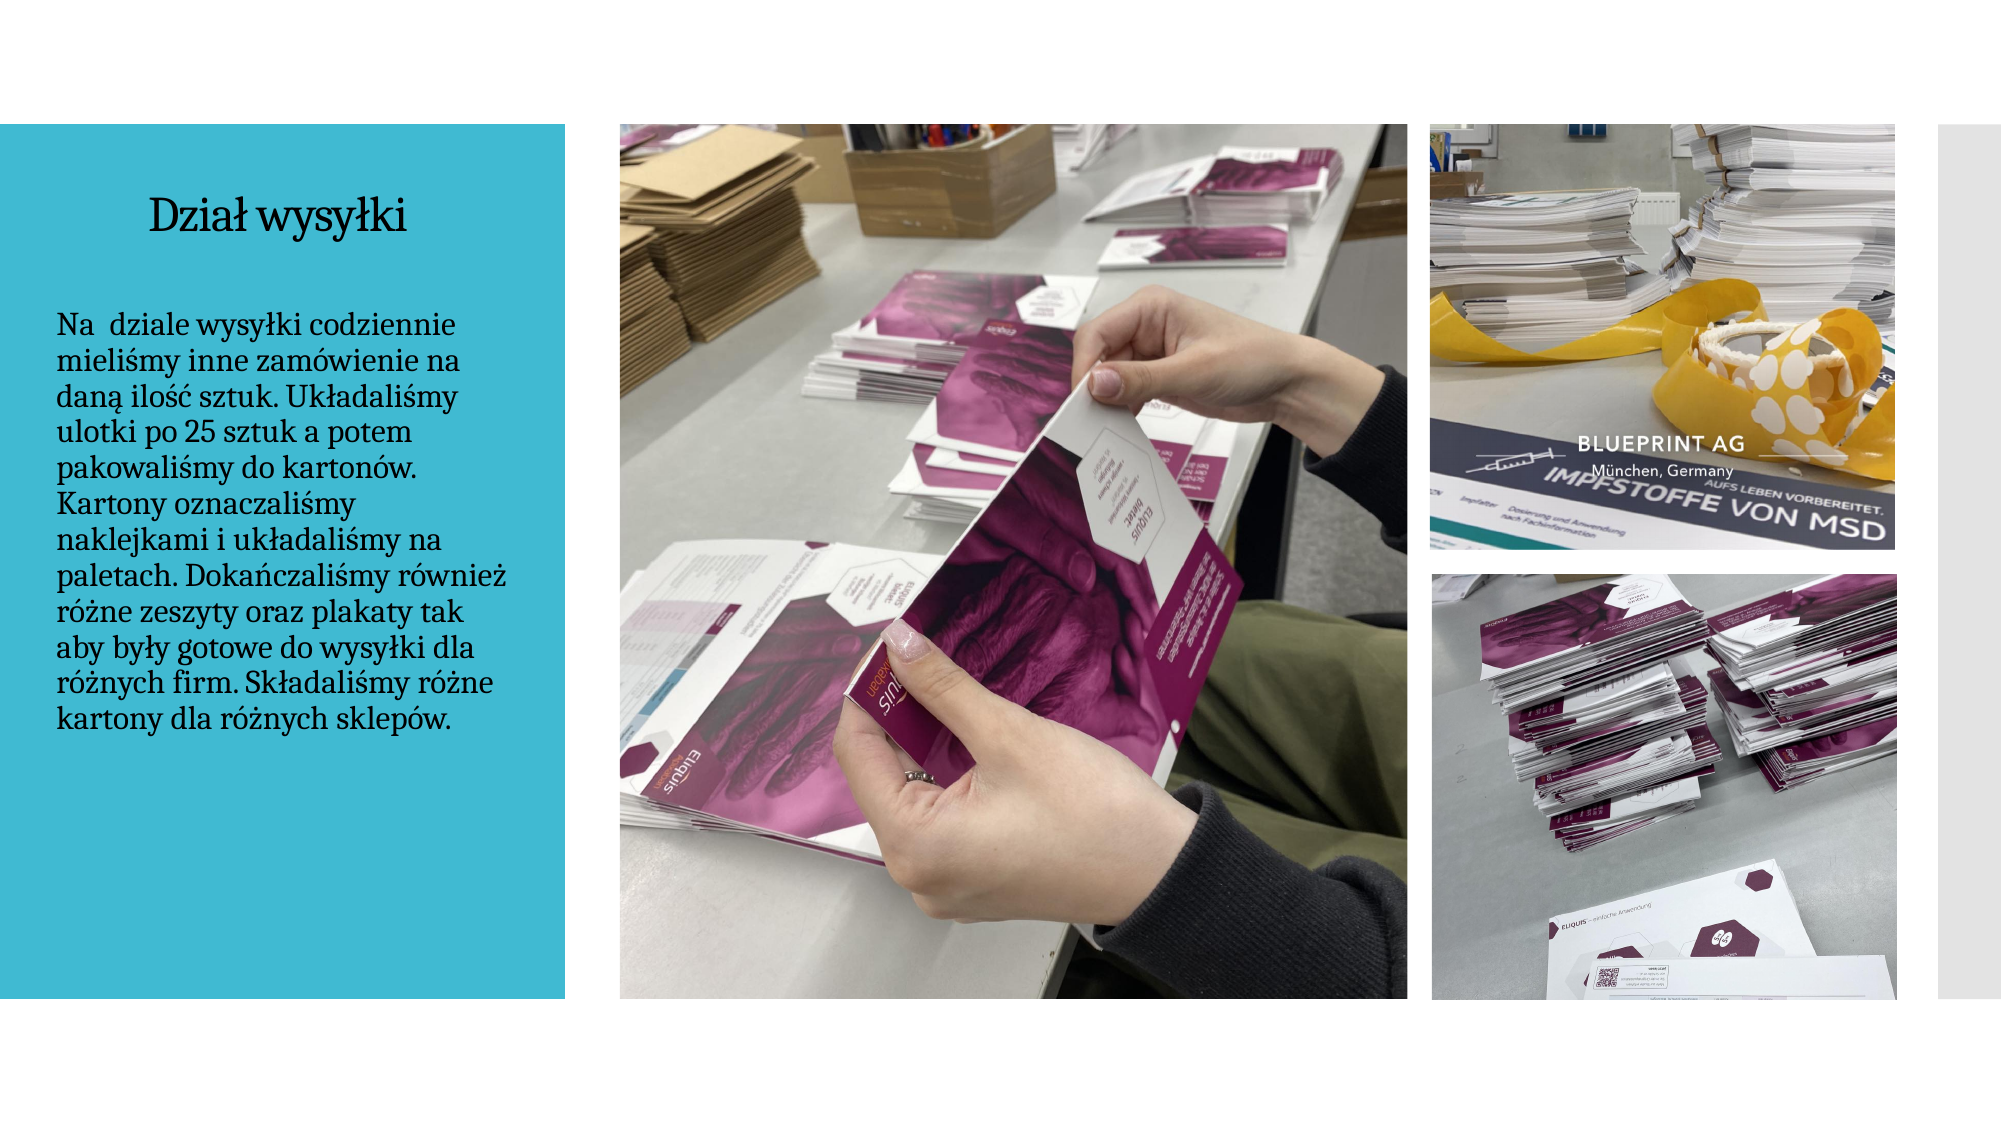

# Dział wysyłki
Na  dziale wysyłki codziennie mieliśmy inne zamówienie na daną ilość sztuk. Układaliśmy ulotki po 25 sztuk a potem pakowaliśmy do kartonów. Kartony oznaczaliśmy naklejkami i układaliśmy na paletach. Dokańczaliśmy również różne zeszyty oraz plakaty tak aby były gotowe do wysyłki dla różnych firm. Składaliśmy różne kartony dla różnych sklepów.